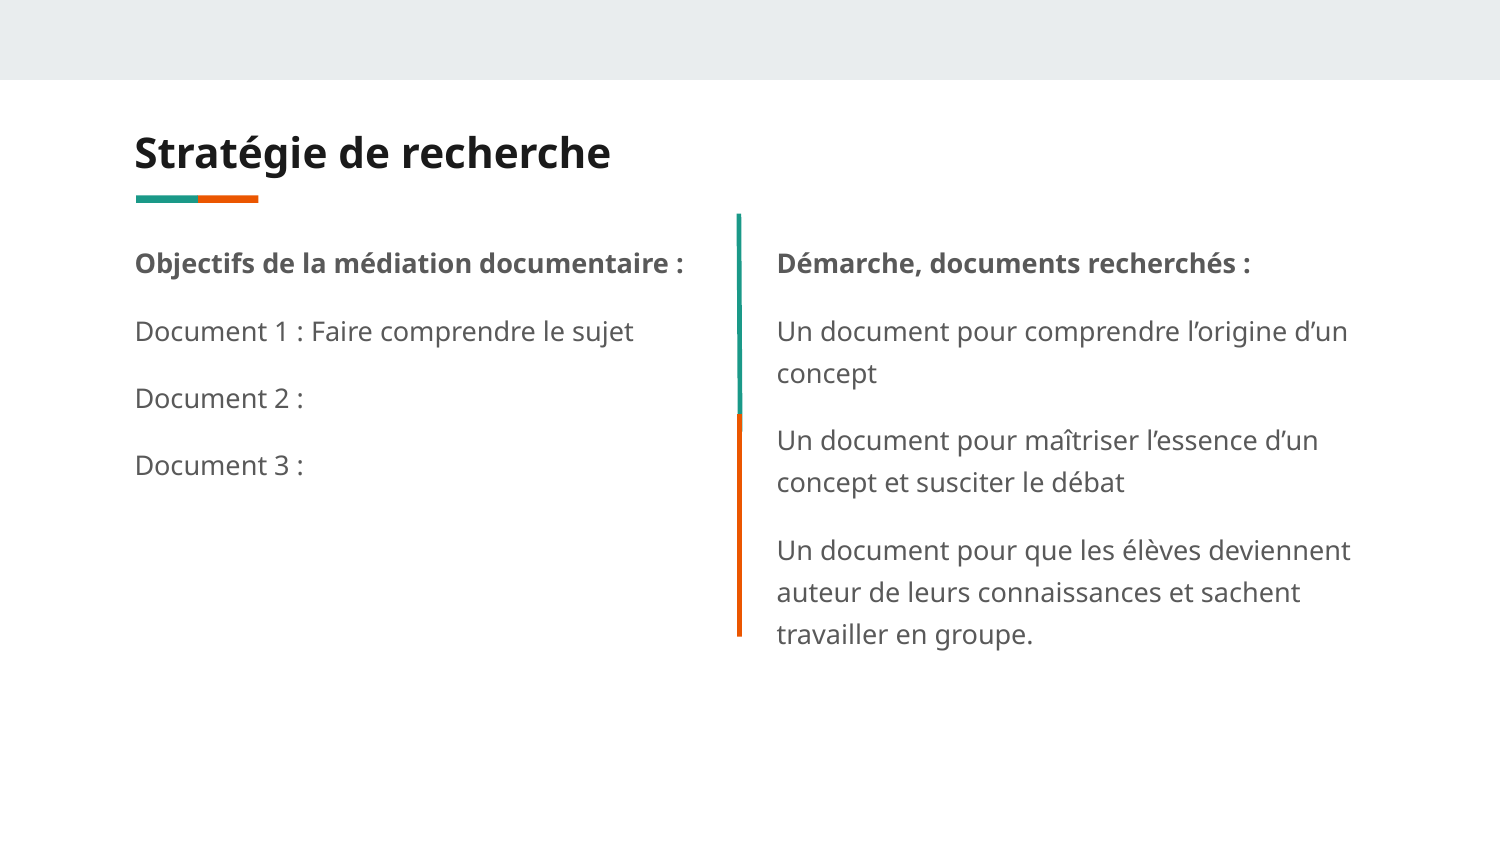

# Stratégie de recherche
Objectifs de la médiation documentaire :
Document 1 : Faire comprendre le sujet
Document 2 :
Document 3 :
Démarche, documents recherchés :
Un document pour comprendre l’origine d’un concept
Un document pour maîtriser l’essence d’un concept et susciter le débat
Un document pour que les élèves deviennent auteur de leurs connaissances et sachent travailler en groupe.